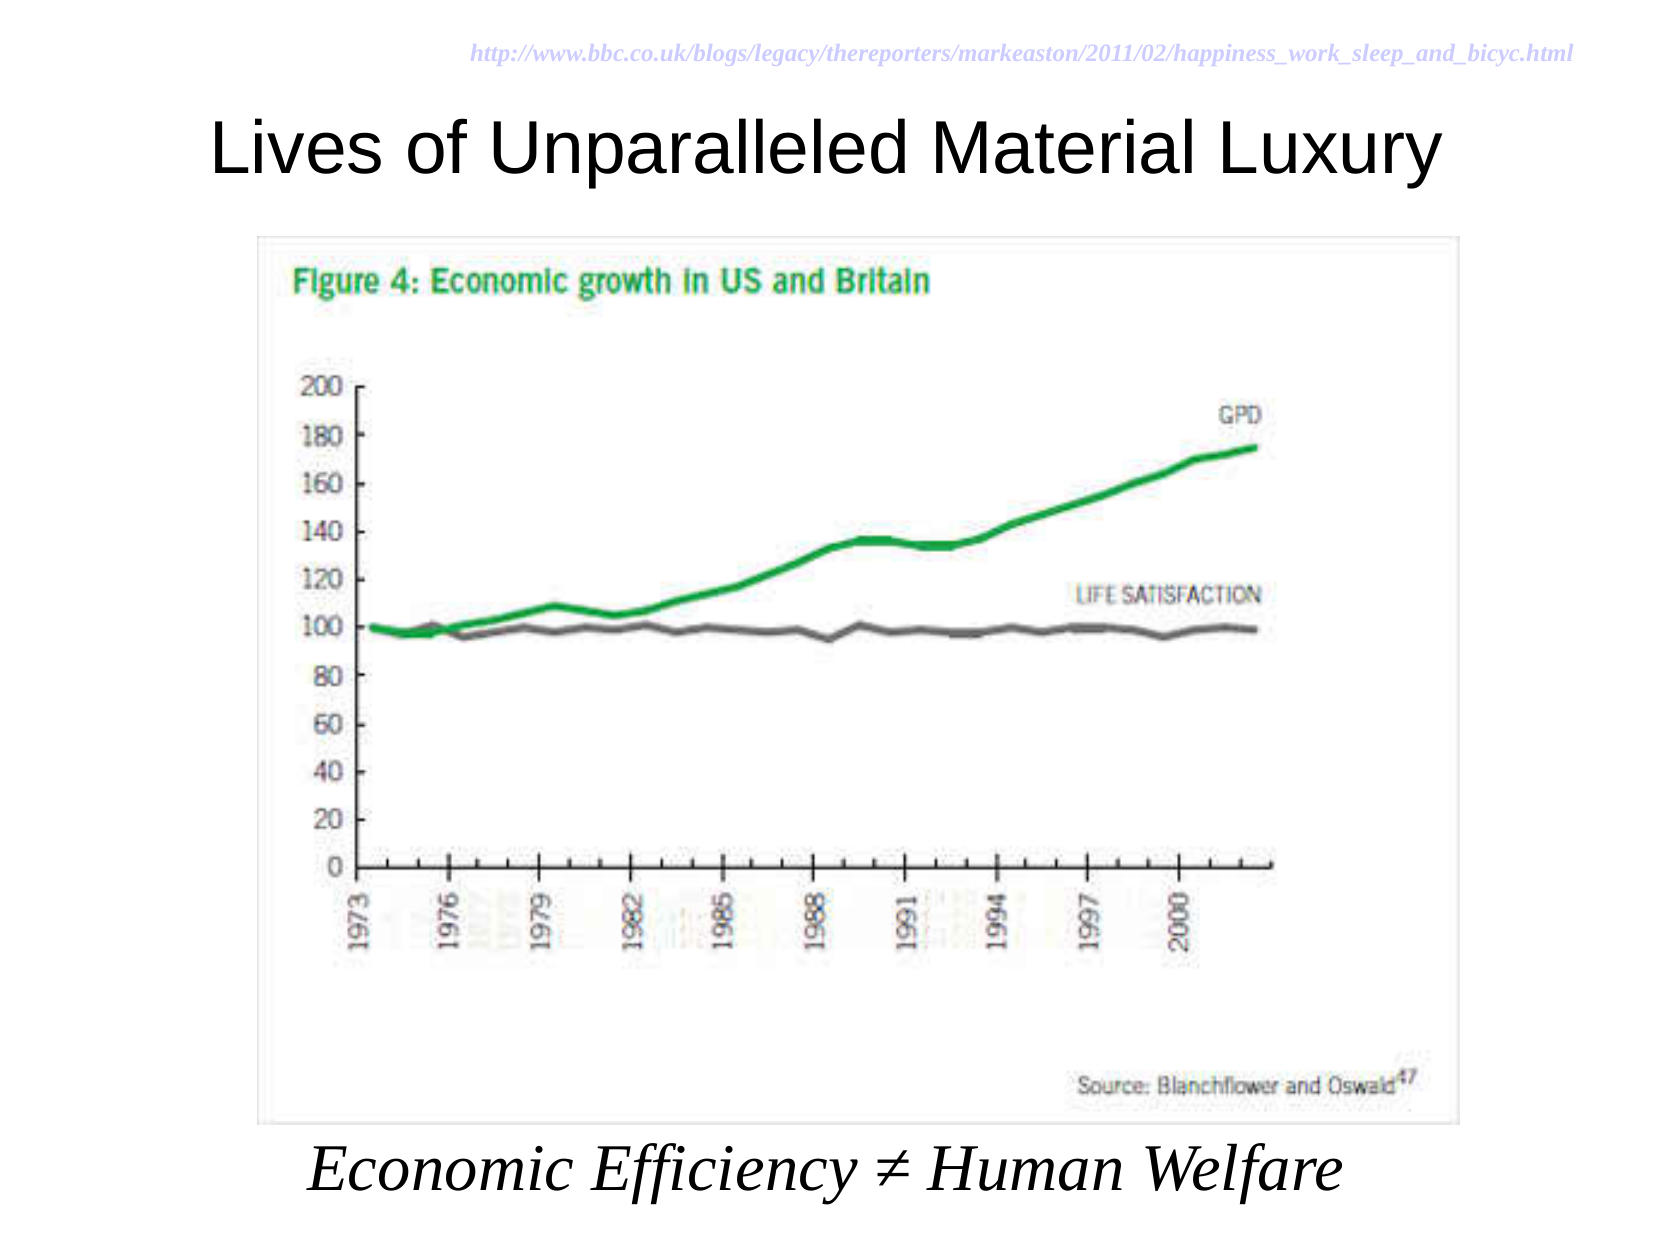

http://www.bbc.co.uk/blogs/legacy/thereporters/markeaston/2011/02/happiness_work_sleep_and_bicyc.html
Lives of Unparalleled Material Luxury
Economic Efficiency ≠ Human Welfare